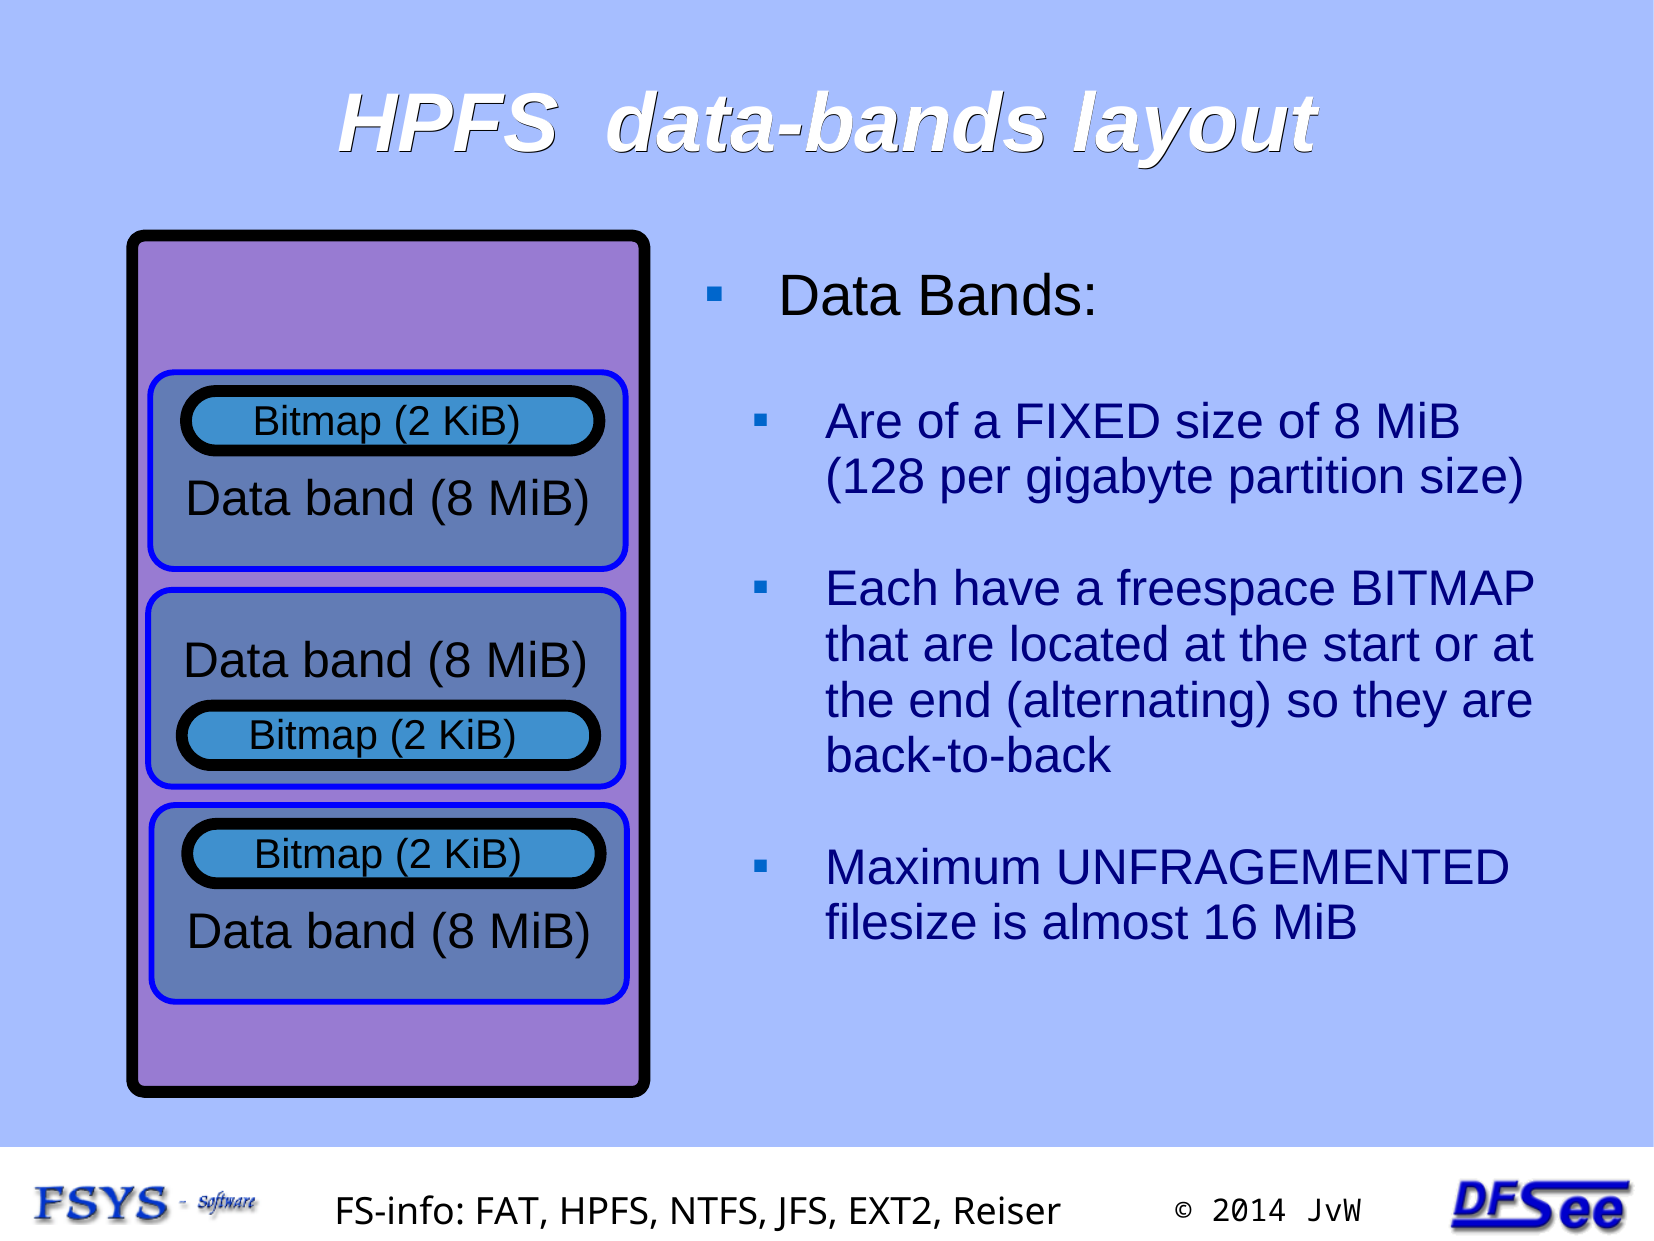

# HPFS data-bands layout
Data band (8 MiB)
Bitmap (2 KiB)
Data band (8 MiB)
Bitmap (2 KiB)
Data band (8 MiB)
Bitmap (2 KiB)
Data Bands:
Are of a FIXED size of 8 MiB
(128 per gigabyte partition size)
Each have a freespace BITMAP
that are located at the start or at
the end (alternating) so they are
back-to-back
Maximum UNFRAGEMENTED
filesize is almost 16 MiB